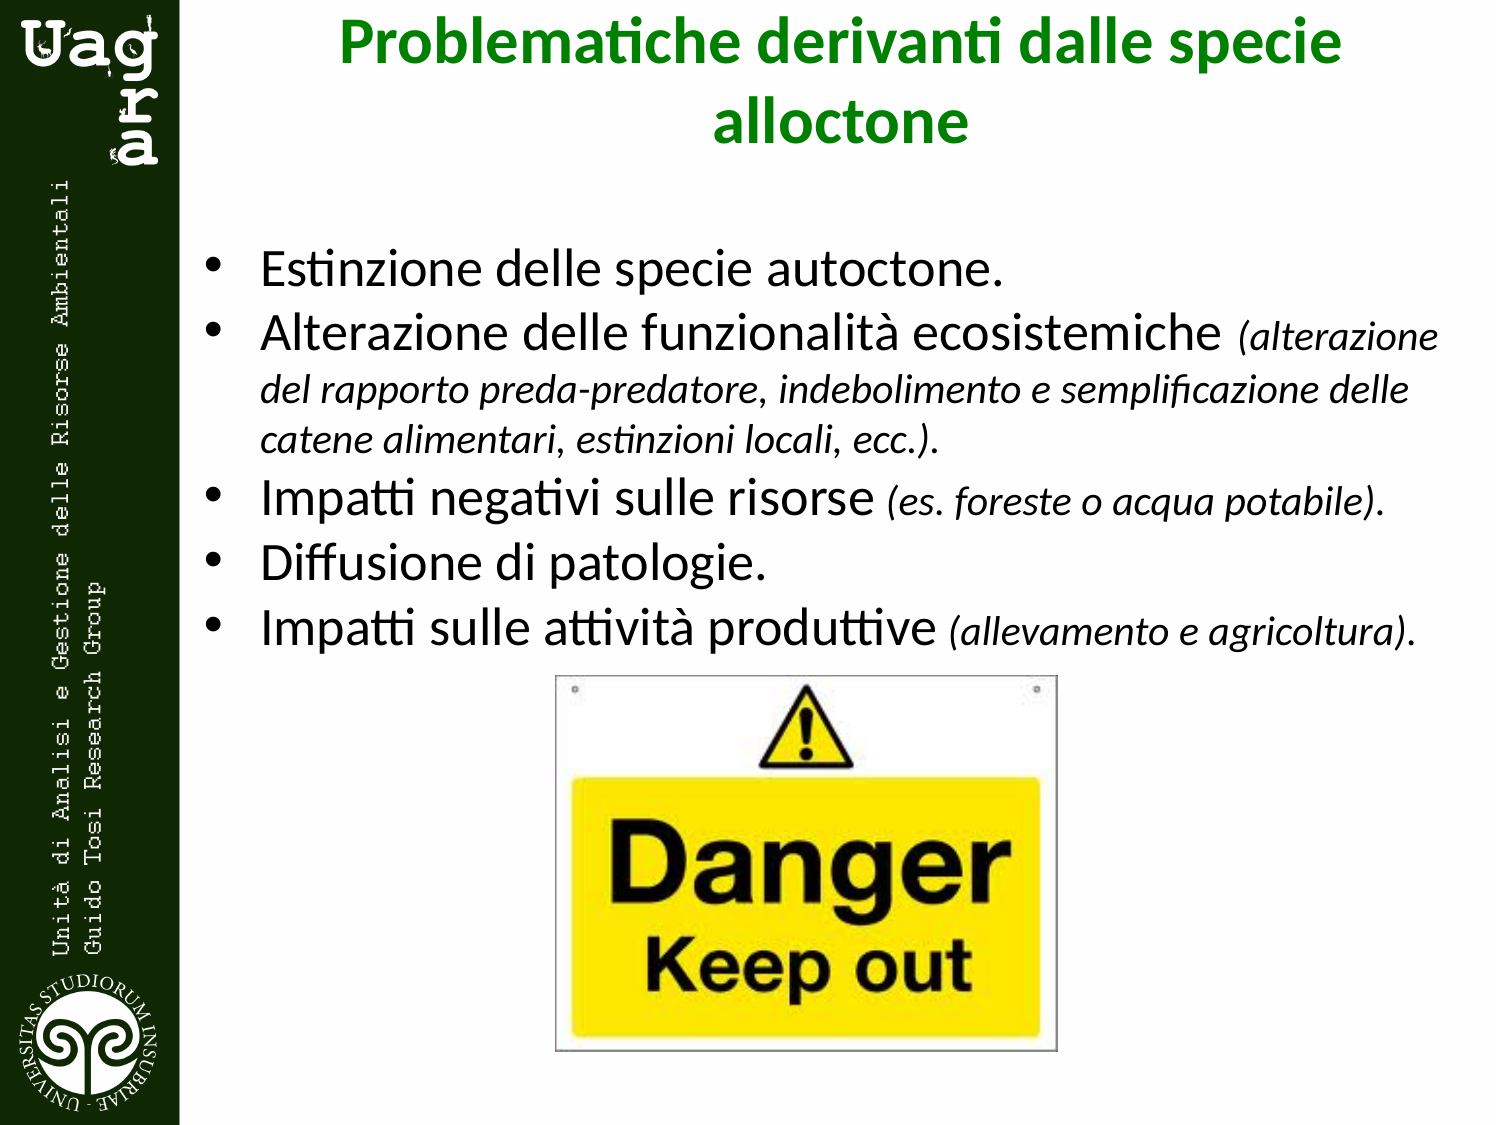

Problematiche derivanti dalle specie alloctone
Estinzione delle specie autoctone.
Alterazione delle funzionalità ecosistemiche (alterazione del rapporto preda-predatore, indebolimento e semplificazione delle catene alimentari, estinzioni locali, ecc.).
Impatti negativi sulle risorse (es. foreste o acqua potabile).
Diffusione di patologie.
Impatti sulle attività produttive (allevamento e agricoltura).